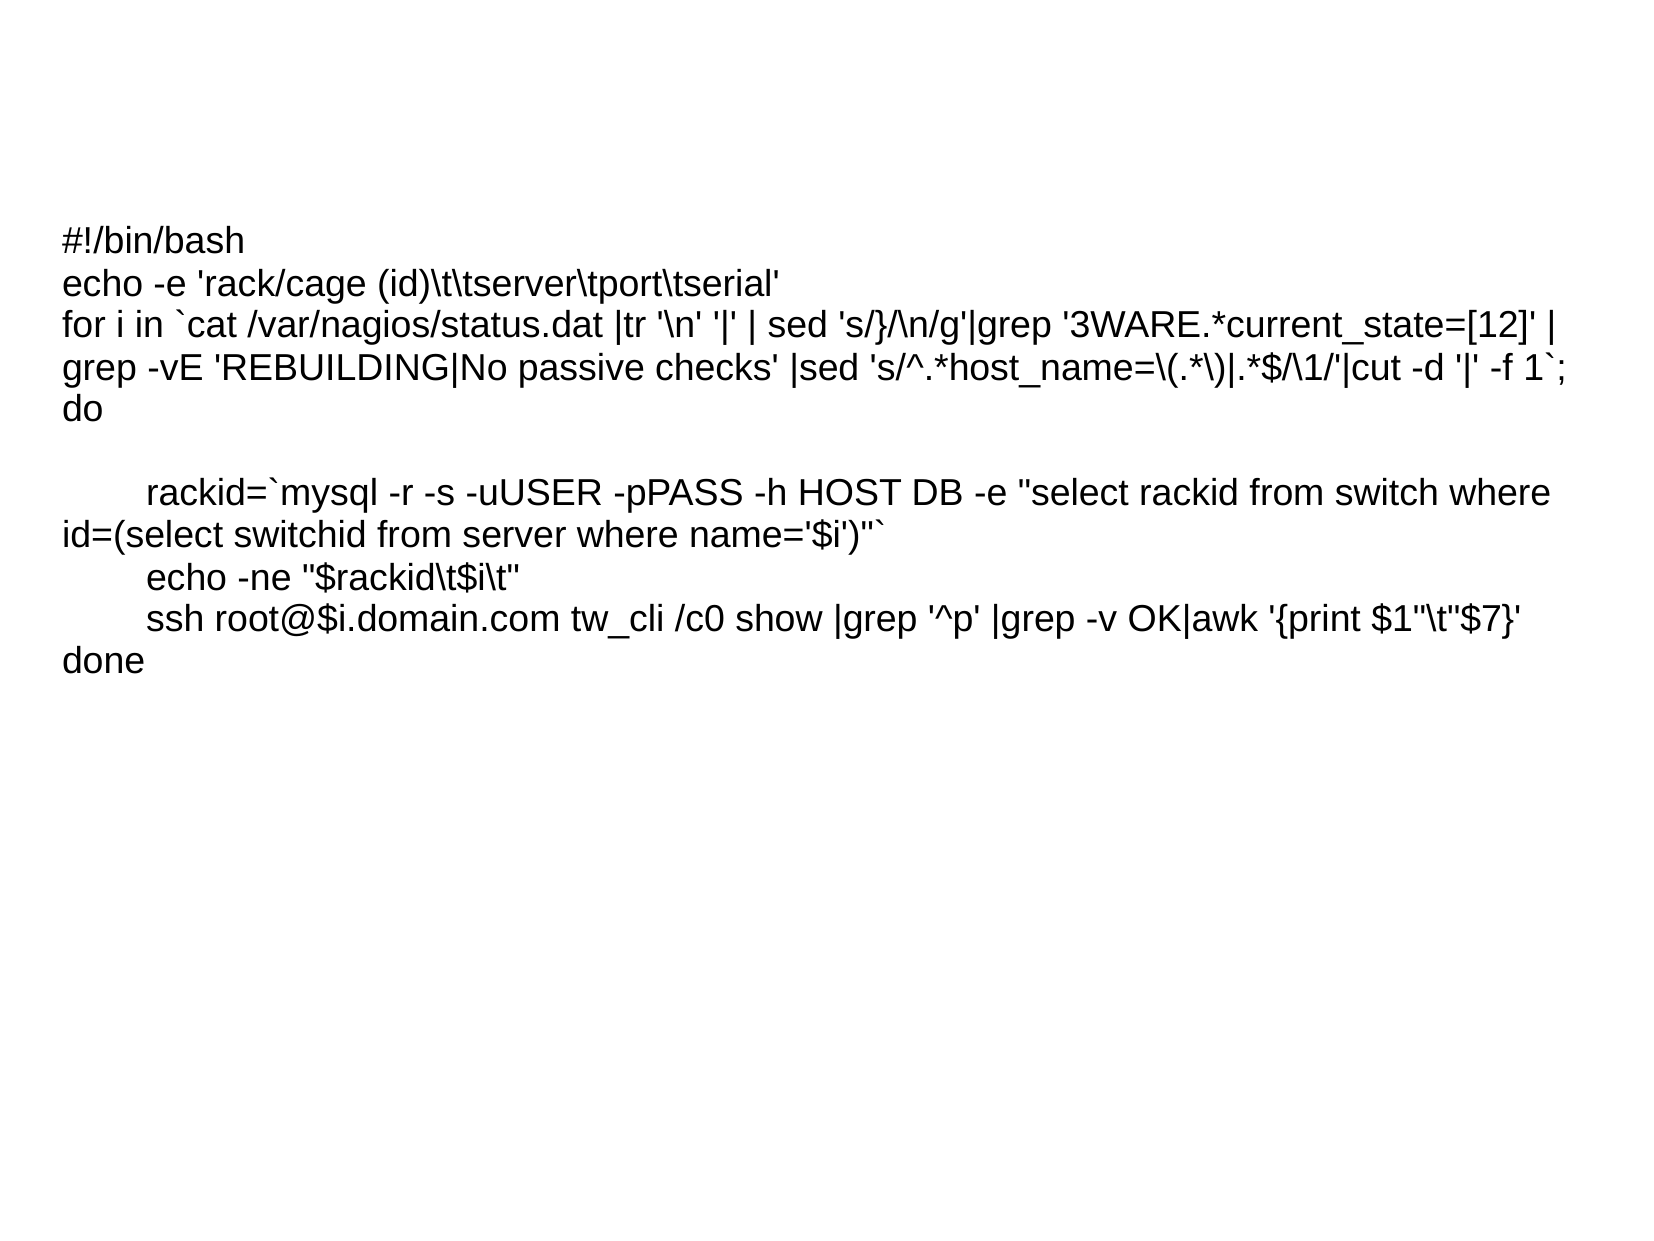

#!/bin/bash
echo -e 'rack/cage (id)\t\tserver\tport\tserial'
for i in `cat /var/nagios/status.dat |tr '\n' '|' | sed 's/}/\n/g'|grep '3WARE.*current_state=[12]' |grep -vE 'REBUILDING|No passive checks' |sed 's/^.*host_name=\(.*\)|.*$/\1/'|cut -d '|' -f 1`; do
 rackid=`mysql -r -s -uUSER -pPASS -h HOST DB -e "select rackid from switch where id=(select switchid from server where name='$i')"`
 echo -ne "$rackid\t$i\t"
 ssh root@$i.domain.com tw_cli /c0 show |grep '^p' |grep -v OK|awk '{print $1"\t"$7}'
done